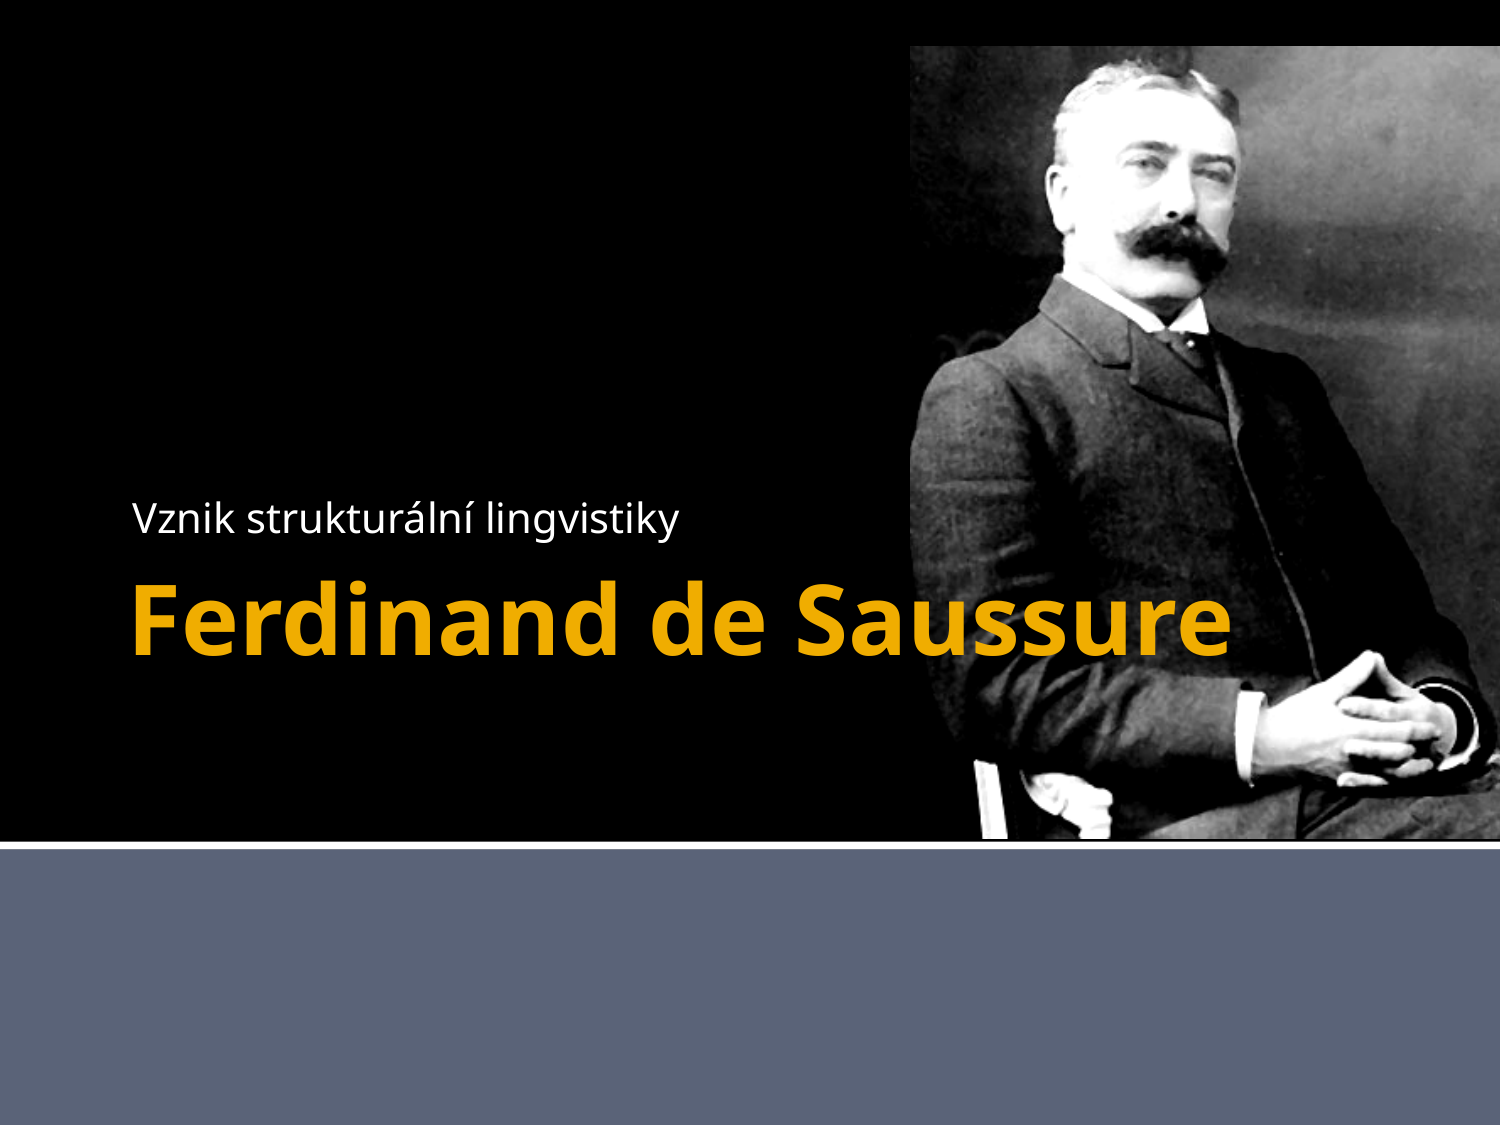

Vznik strukturální lingvistiky
# Ferdinand de Saussure